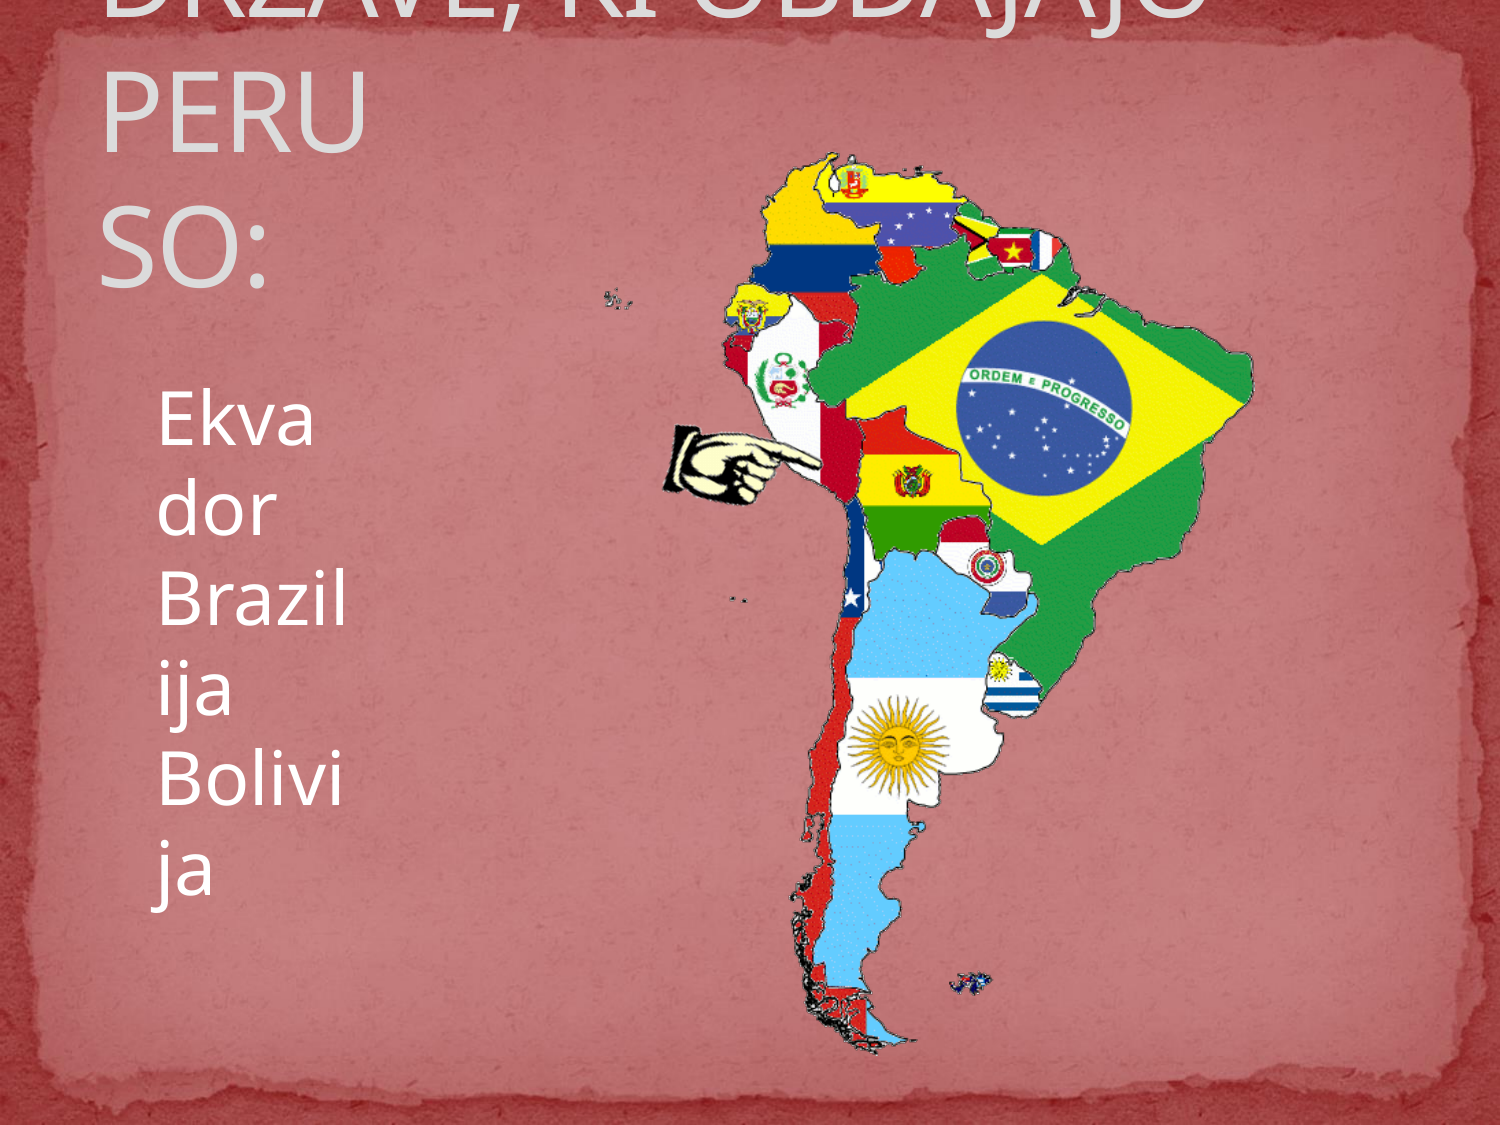

# DRŽAVE, KI OBDAJAJO PERU SO:
Ekvador
Brazilija
Bolivija